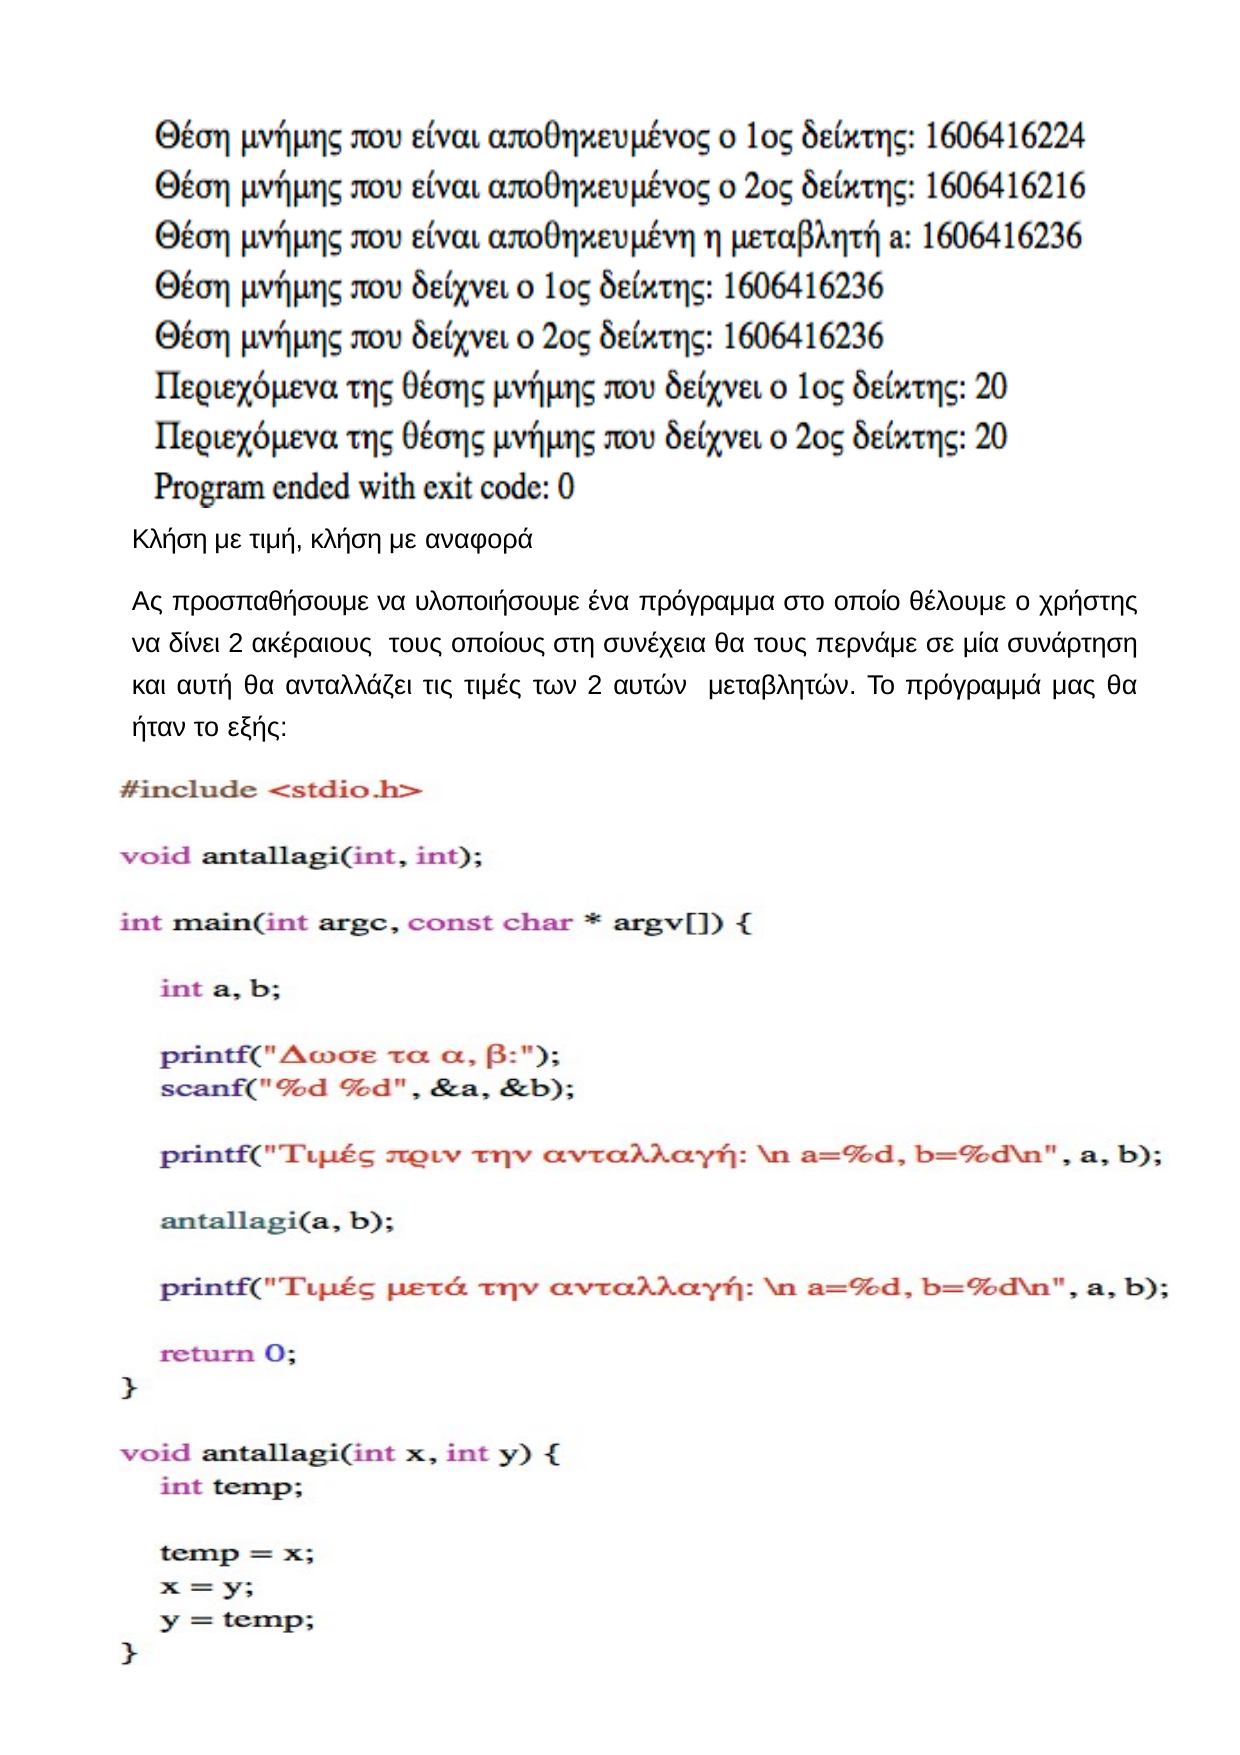

Κλήση με τιμή, κλήση με αναφορά
Ας προσπαθήσουμε να υλοποιήσουμε ένα πρόγραμμα στο οποίο θέλουμε ο χρήστης να δίνει 2 ακέραιους τους οποίους στη συνέχεια θα τους περνάμε σε μία συνάρτηση και αυτή θα ανταλλάζει τις τιμές των 2 αυτών μεταβλητών. Το πρόγραμμά μας θα ήταν το εξής: